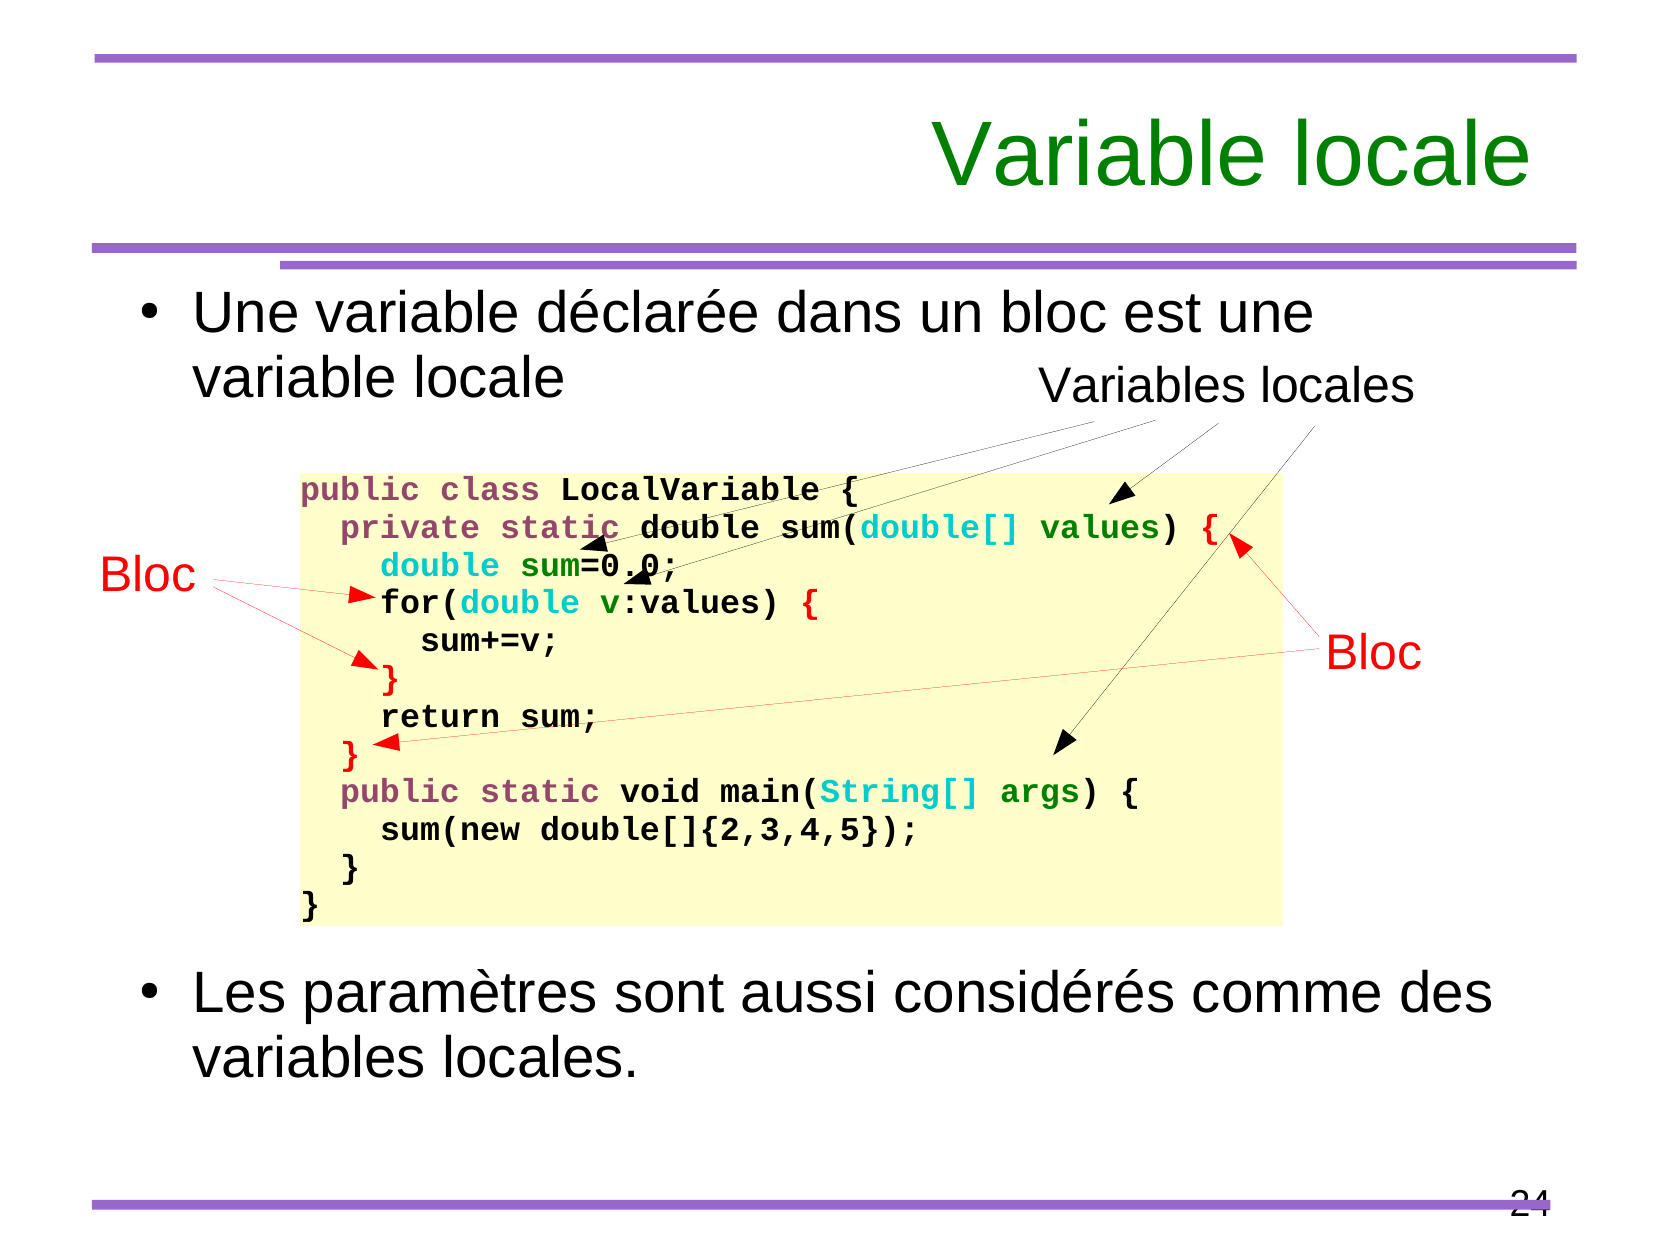

# Variable locale
Une variable déclarée dans un bloc est une variable locale
Les paramètres sont aussi considérés comme des variables locales.
Variables locales
public class LocalVariable {
 private static double sum(double[] values) {
 double sum=0.0;
 for(double v:values) {
 sum+=v;
 }
 return sum;
 }
 public static void main(String[] args) {
 sum(new double[]{2,3,4,5});
 }
}
Bloc
Bloc